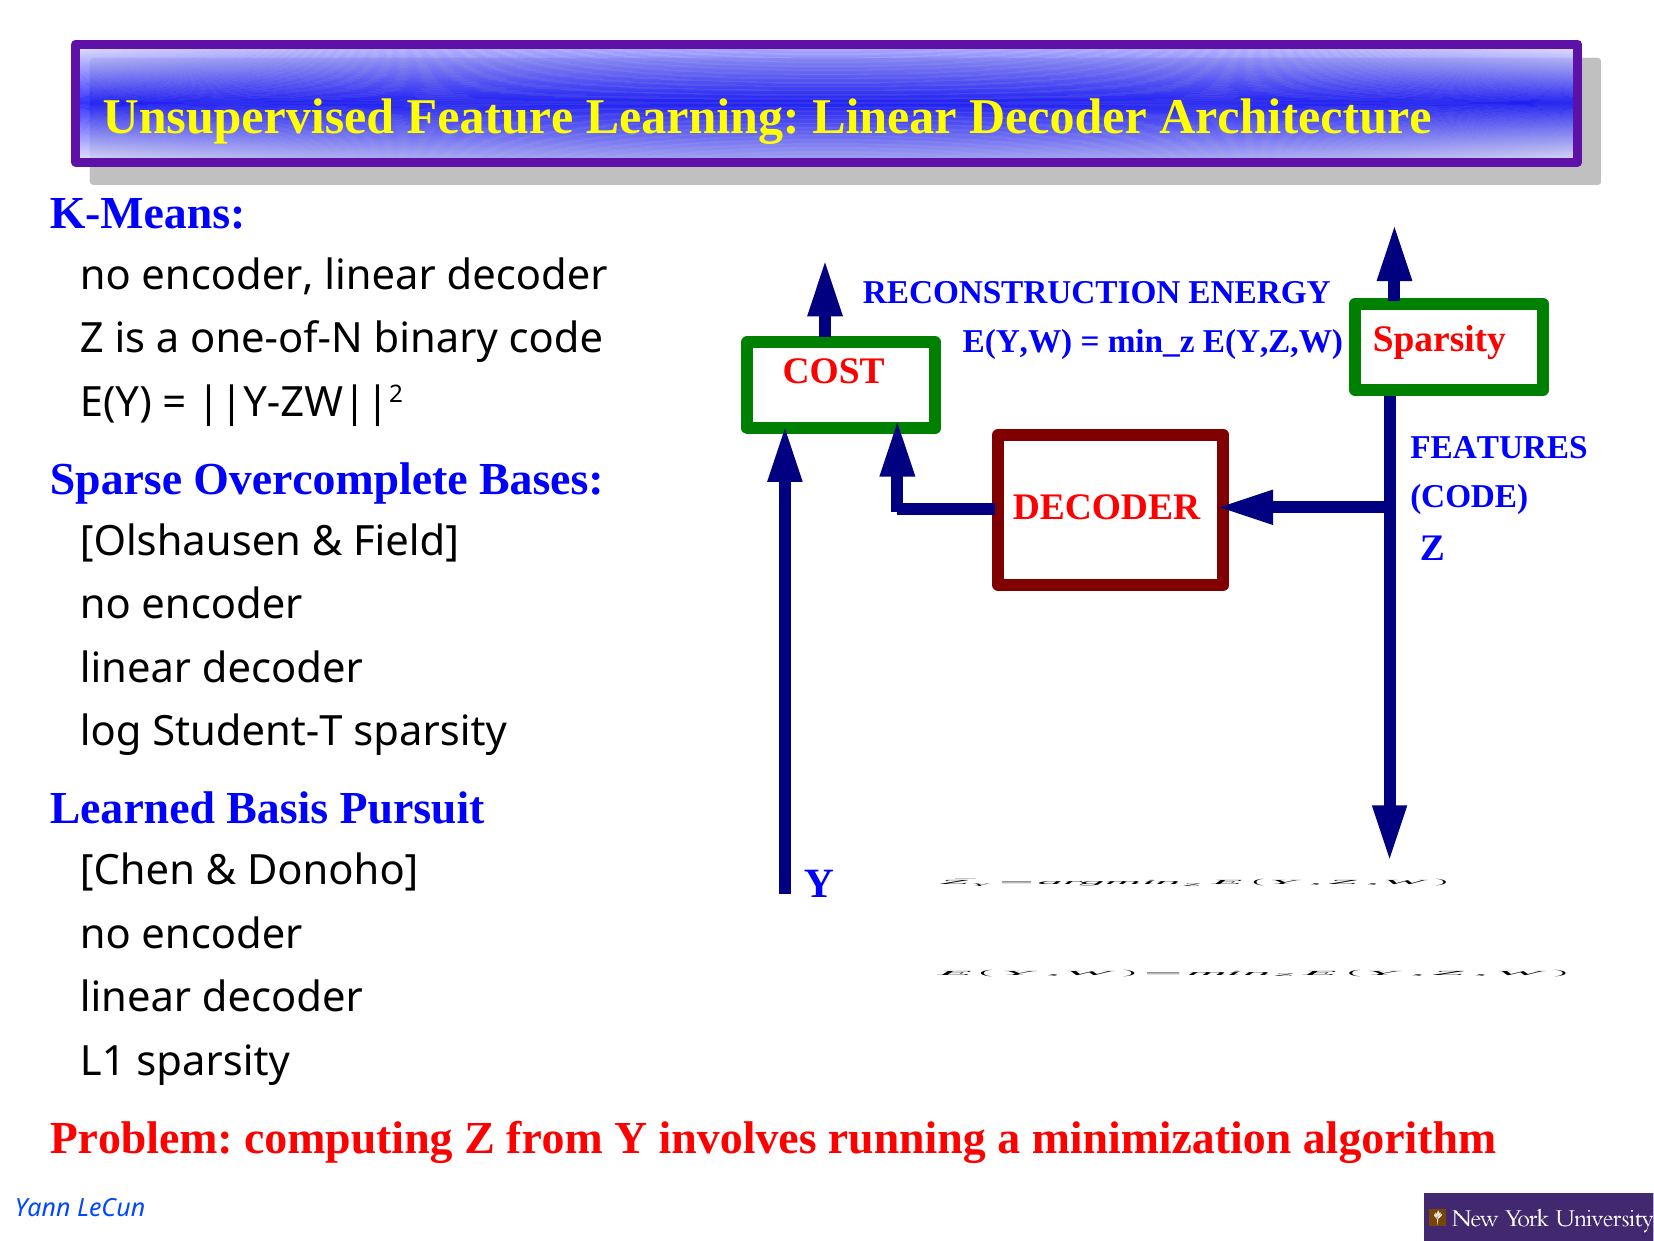

# Unsupervised Feature Learning: Linear Decoder Architecture
K-Means:
no encoder, linear decoder
Z is a one-of-N binary code
E(Y) = ||Y-ZW||2
Sparse Overcomplete Bases:
[Olshausen & Field]
no encoder
linear decoder
log Student-T sparsity
Learned Basis Pursuit
[Chen & Donoho]
no encoder
linear decoder
L1 sparsity
Problem: computing Z from Y involves running a minimization algorithm
RECONSTRUCTION ENERGY
	 E(Y,W) = min_z E(Y,Z,W)
Sparsity
COST
FEATURES
(CODE)
 Z
DECODER
Y